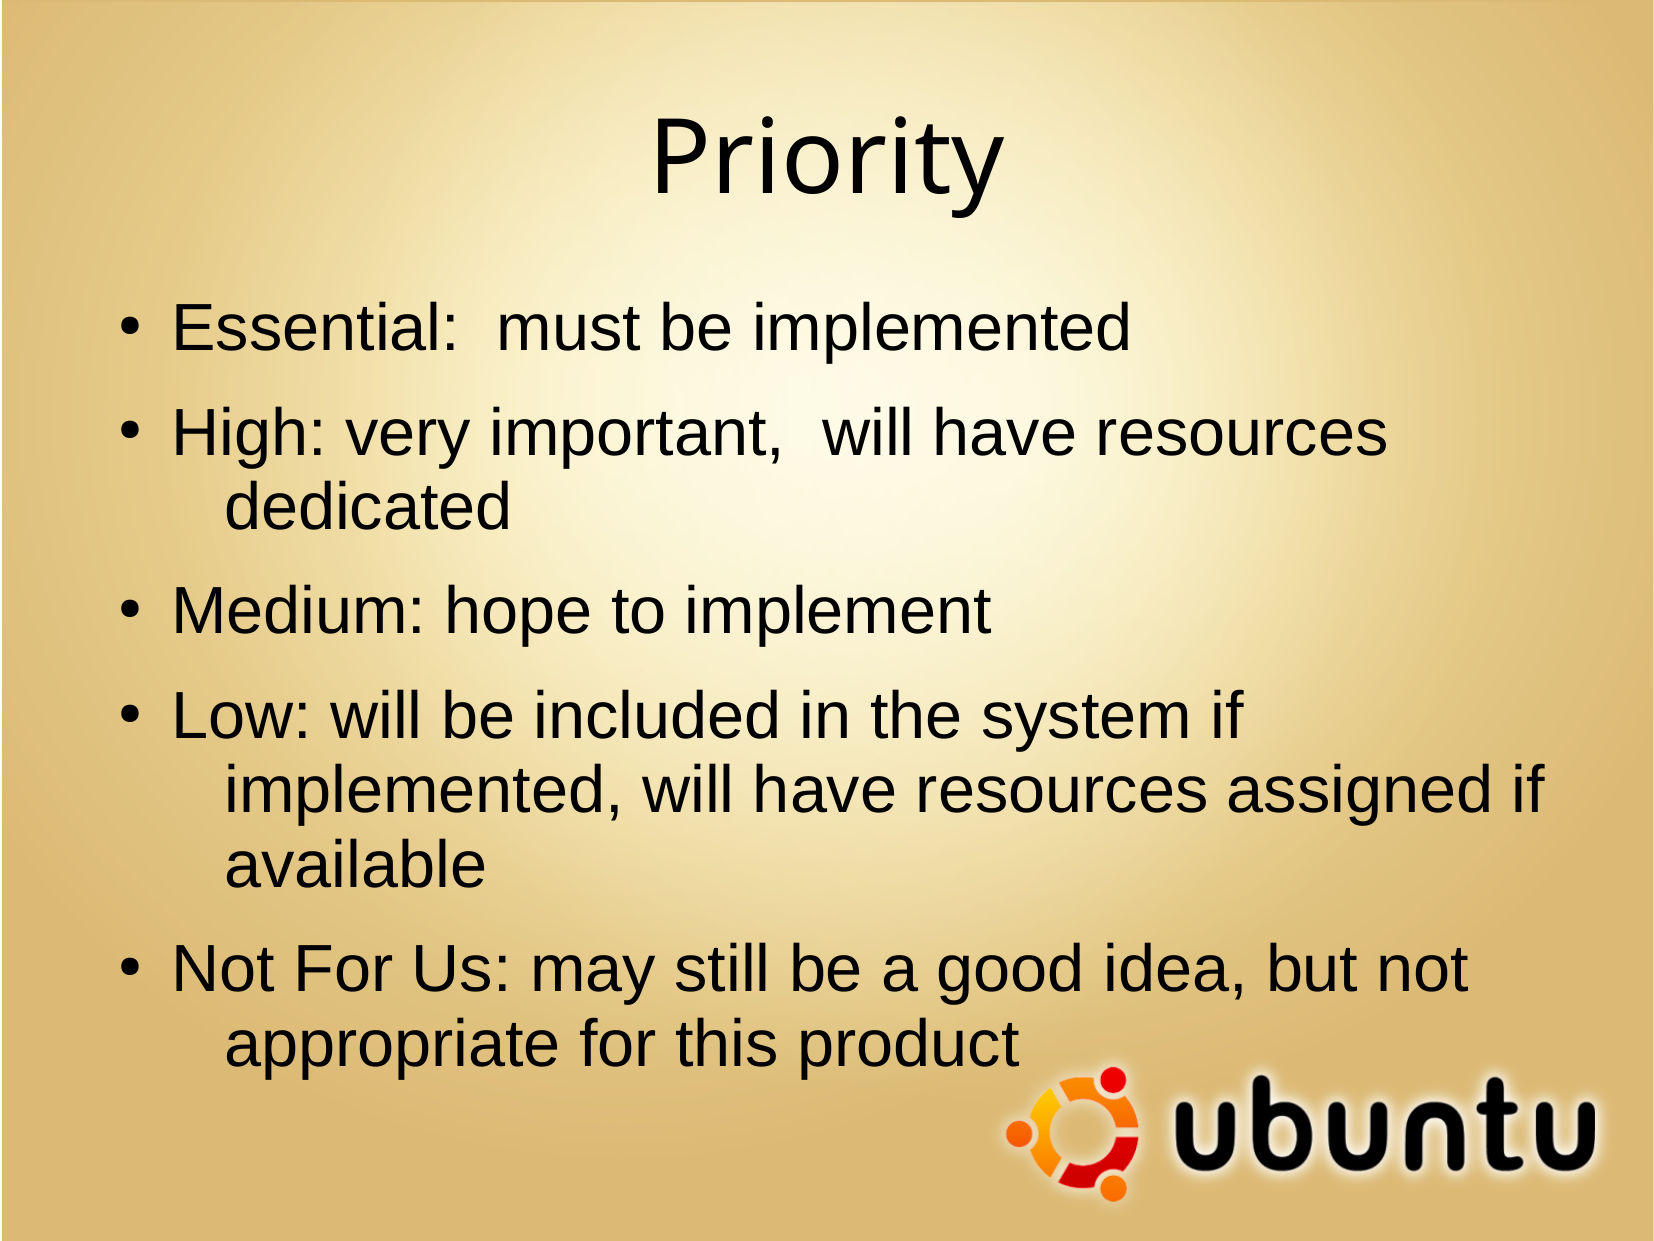

# Priority
Essential: must be implemented
High: very important, will have resources dedicated
Medium: hope to implement
Low: will be included in the system if implemented, will have resources assigned if available
Not For Us: may still be a good idea, but not appropriate for this product